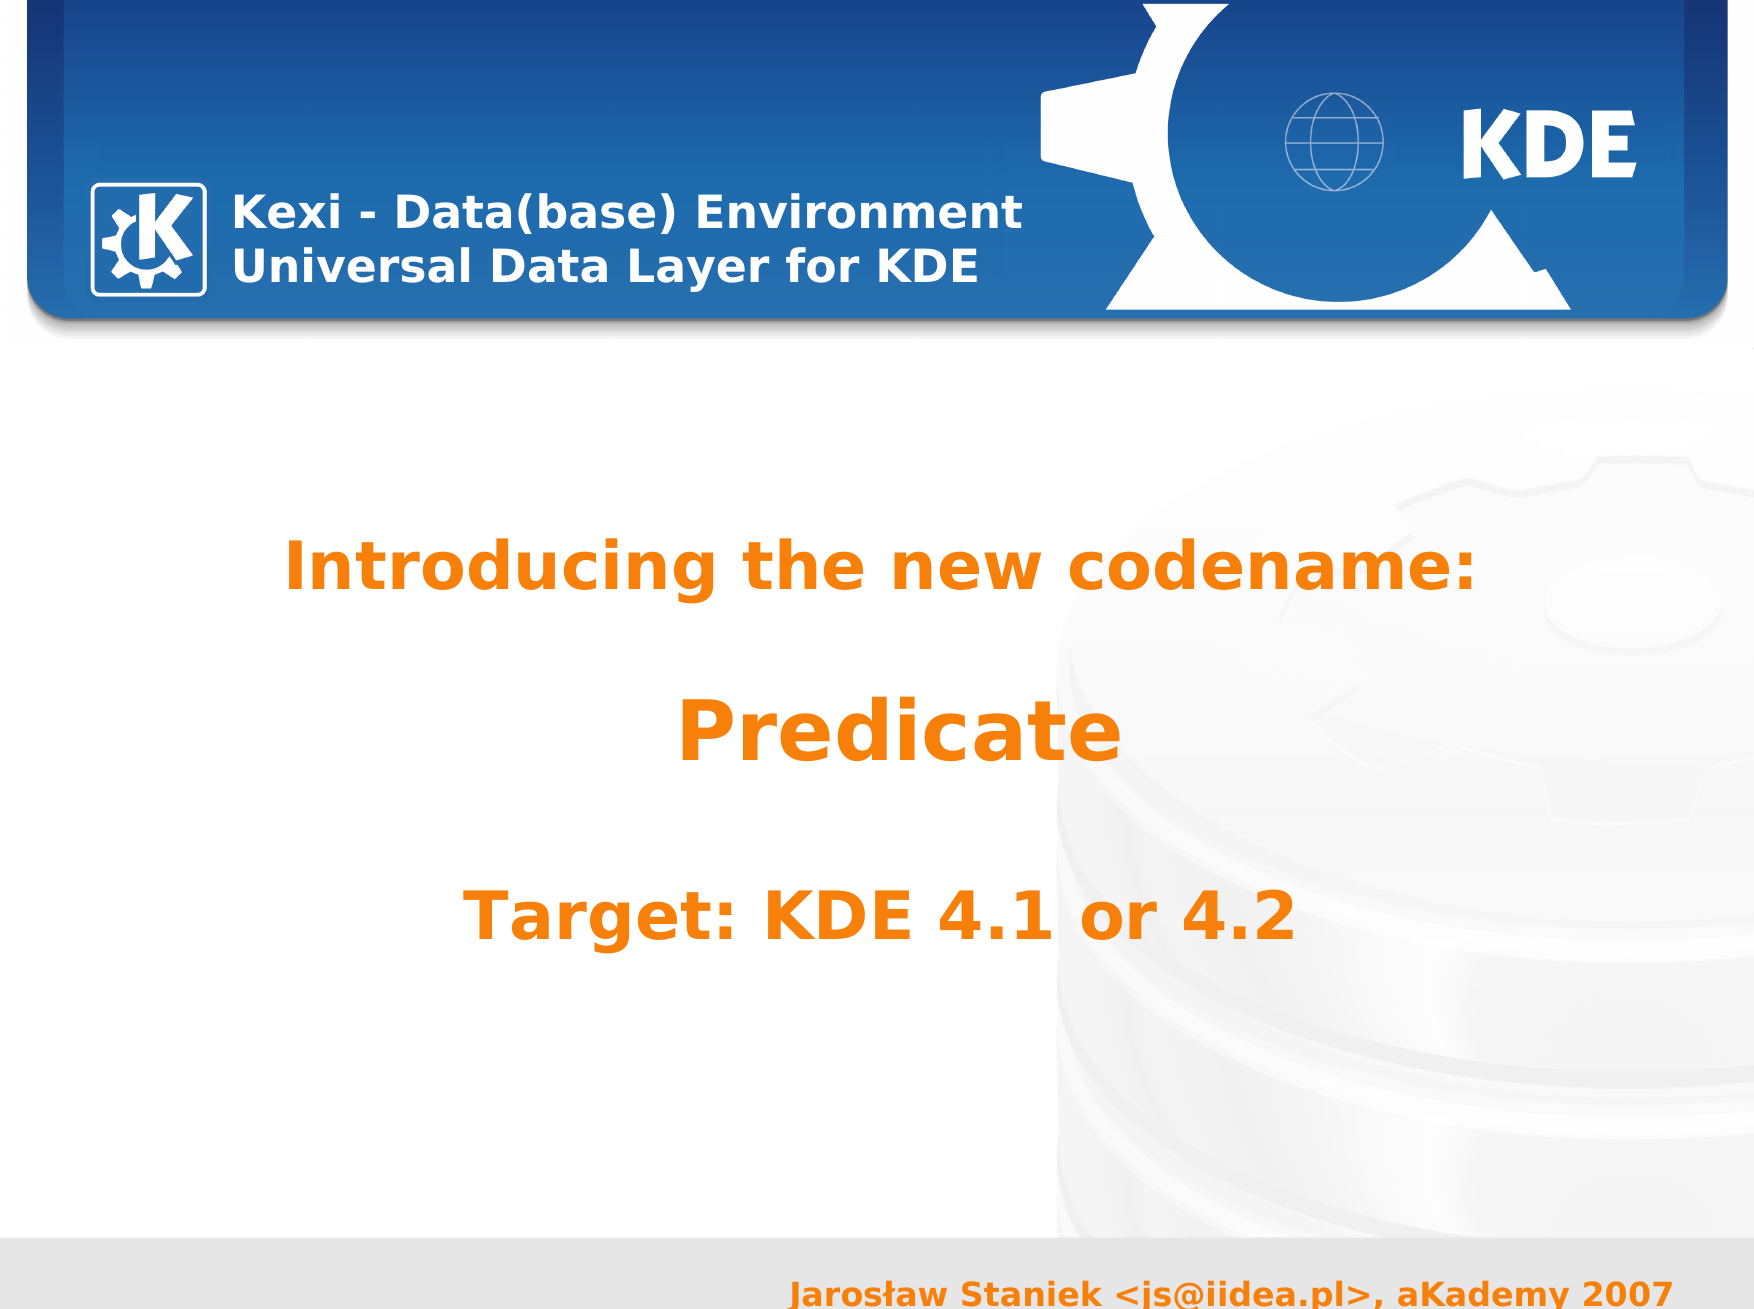

# Introducing the new codename:
Predicate
Target: KDE 4.1 or 4.2